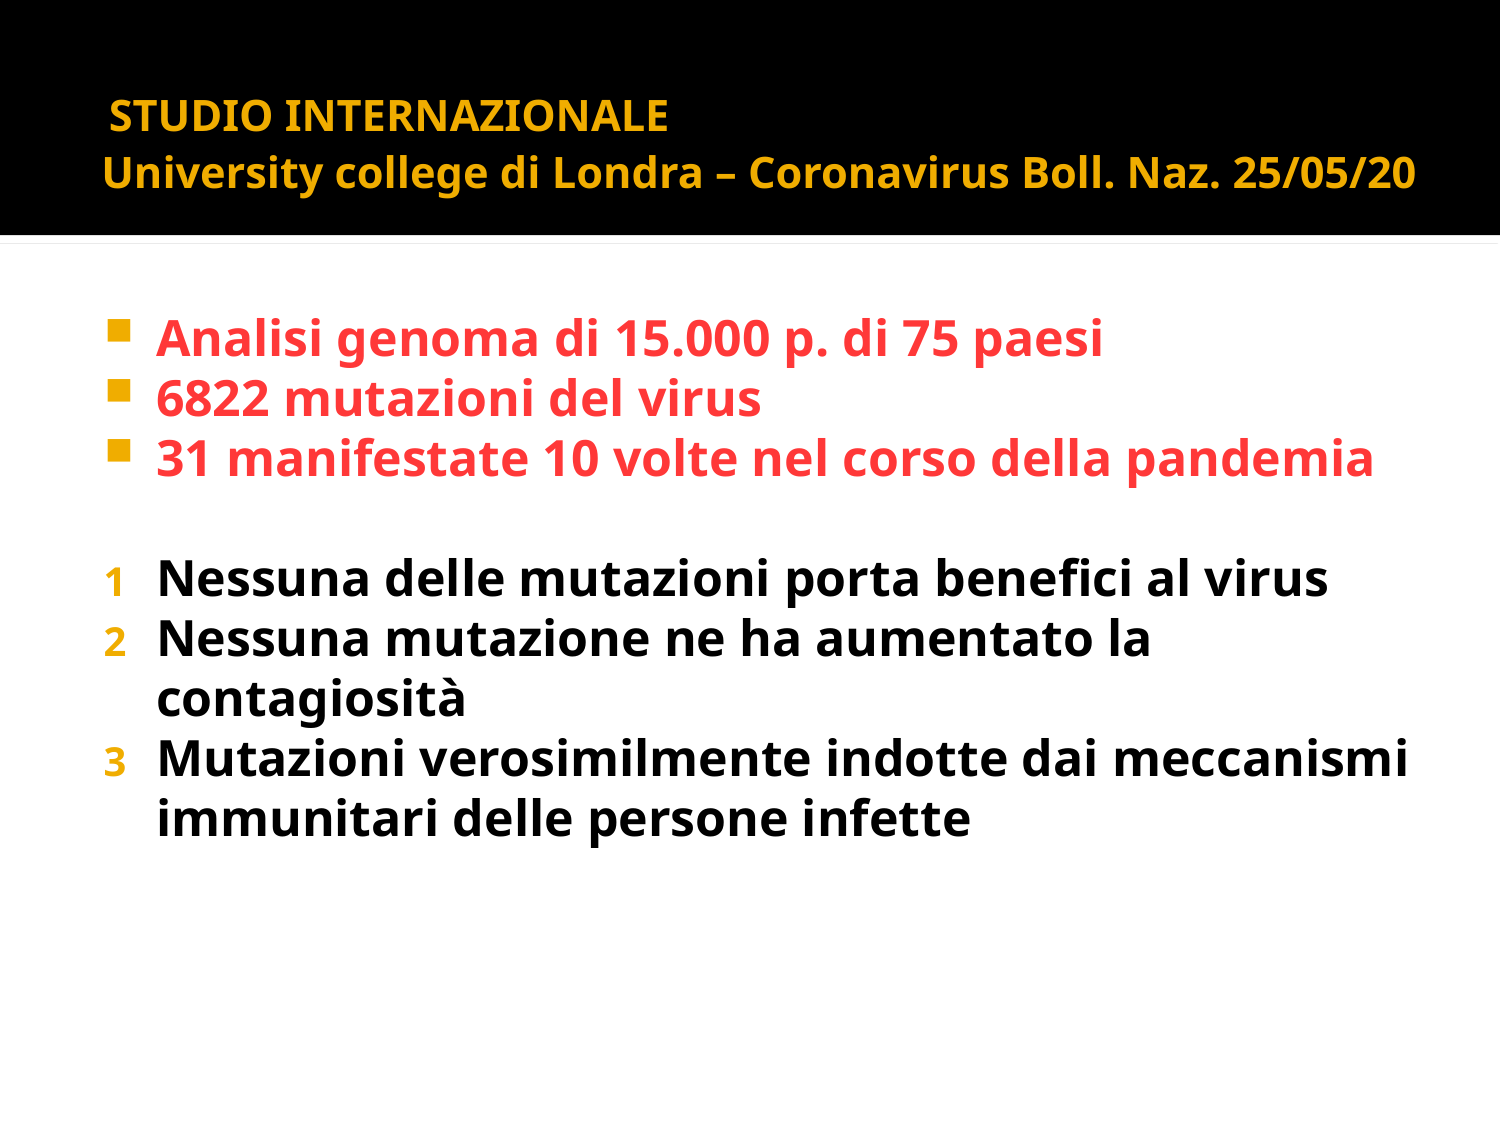

# STUDIO INTERNAZIONALE University college di Londra – Coronavirus Boll. Naz. 25/05/20
Analisi genoma di 15.000 p. di 75 paesi
6822 mutazioni del virus
31 manifestate 10 volte nel corso della pandemia
Nessuna delle mutazioni porta benefici al virus
Nessuna mutazione ne ha aumentato la contagiosità
Mutazioni verosimilmente indotte dai meccanismi immunitari delle persone infette